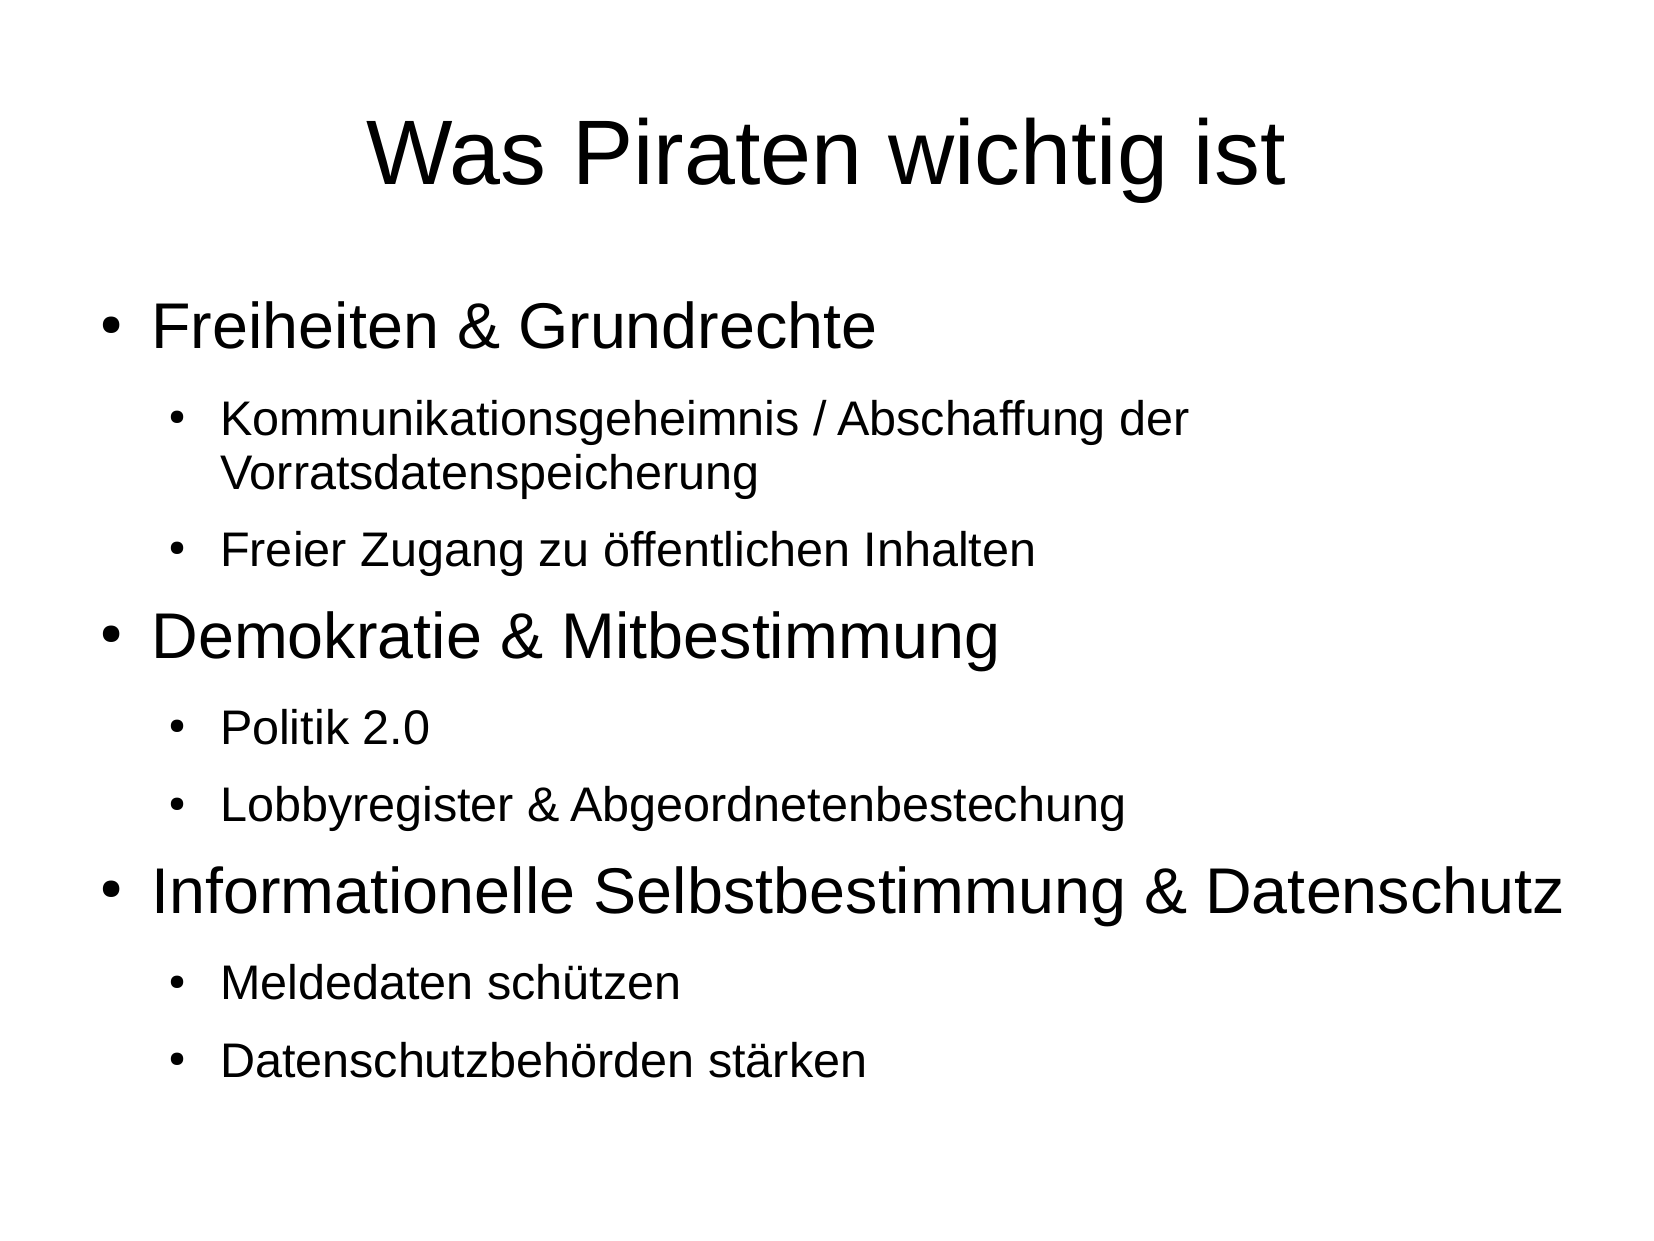

# Was Piraten wichtig ist
Freiheiten & Grundrechte
Kommunikationsgeheimnis / Abschaffung der Vorratsdatenspeicherung
Freier Zugang zu öffentlichen Inhalten
Demokratie & Mitbestimmung
Politik 2.0
Lobbyregister & Abgeordnetenbestechung
Informationelle Selbstbestimmung & Datenschutz
Meldedaten schützen
Datenschutzbehörden stärken